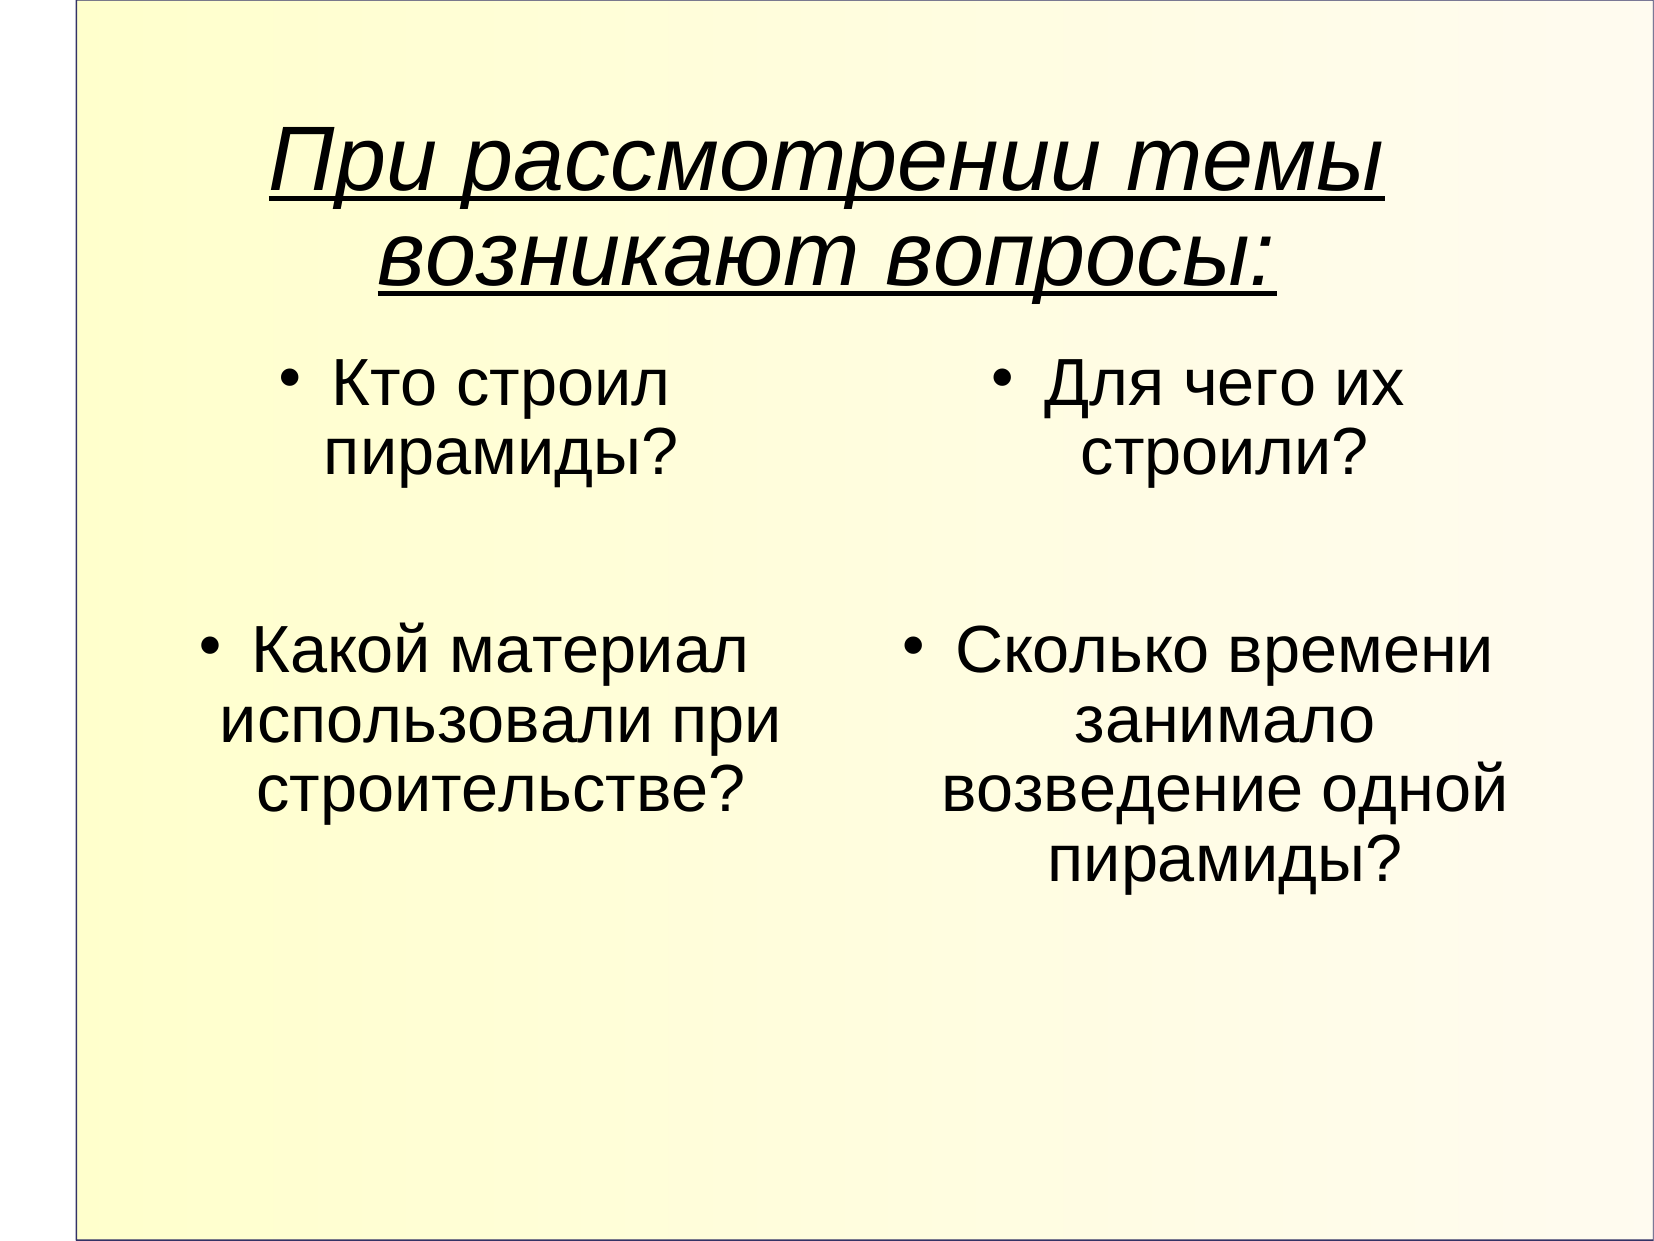

# При рассмотрении темы возникают вопросы:
Кто строил пирамиды?
Какой материал использовали при строительстве?
Для чего их строили?
Сколько времени занимало возведение одной пирамиды?